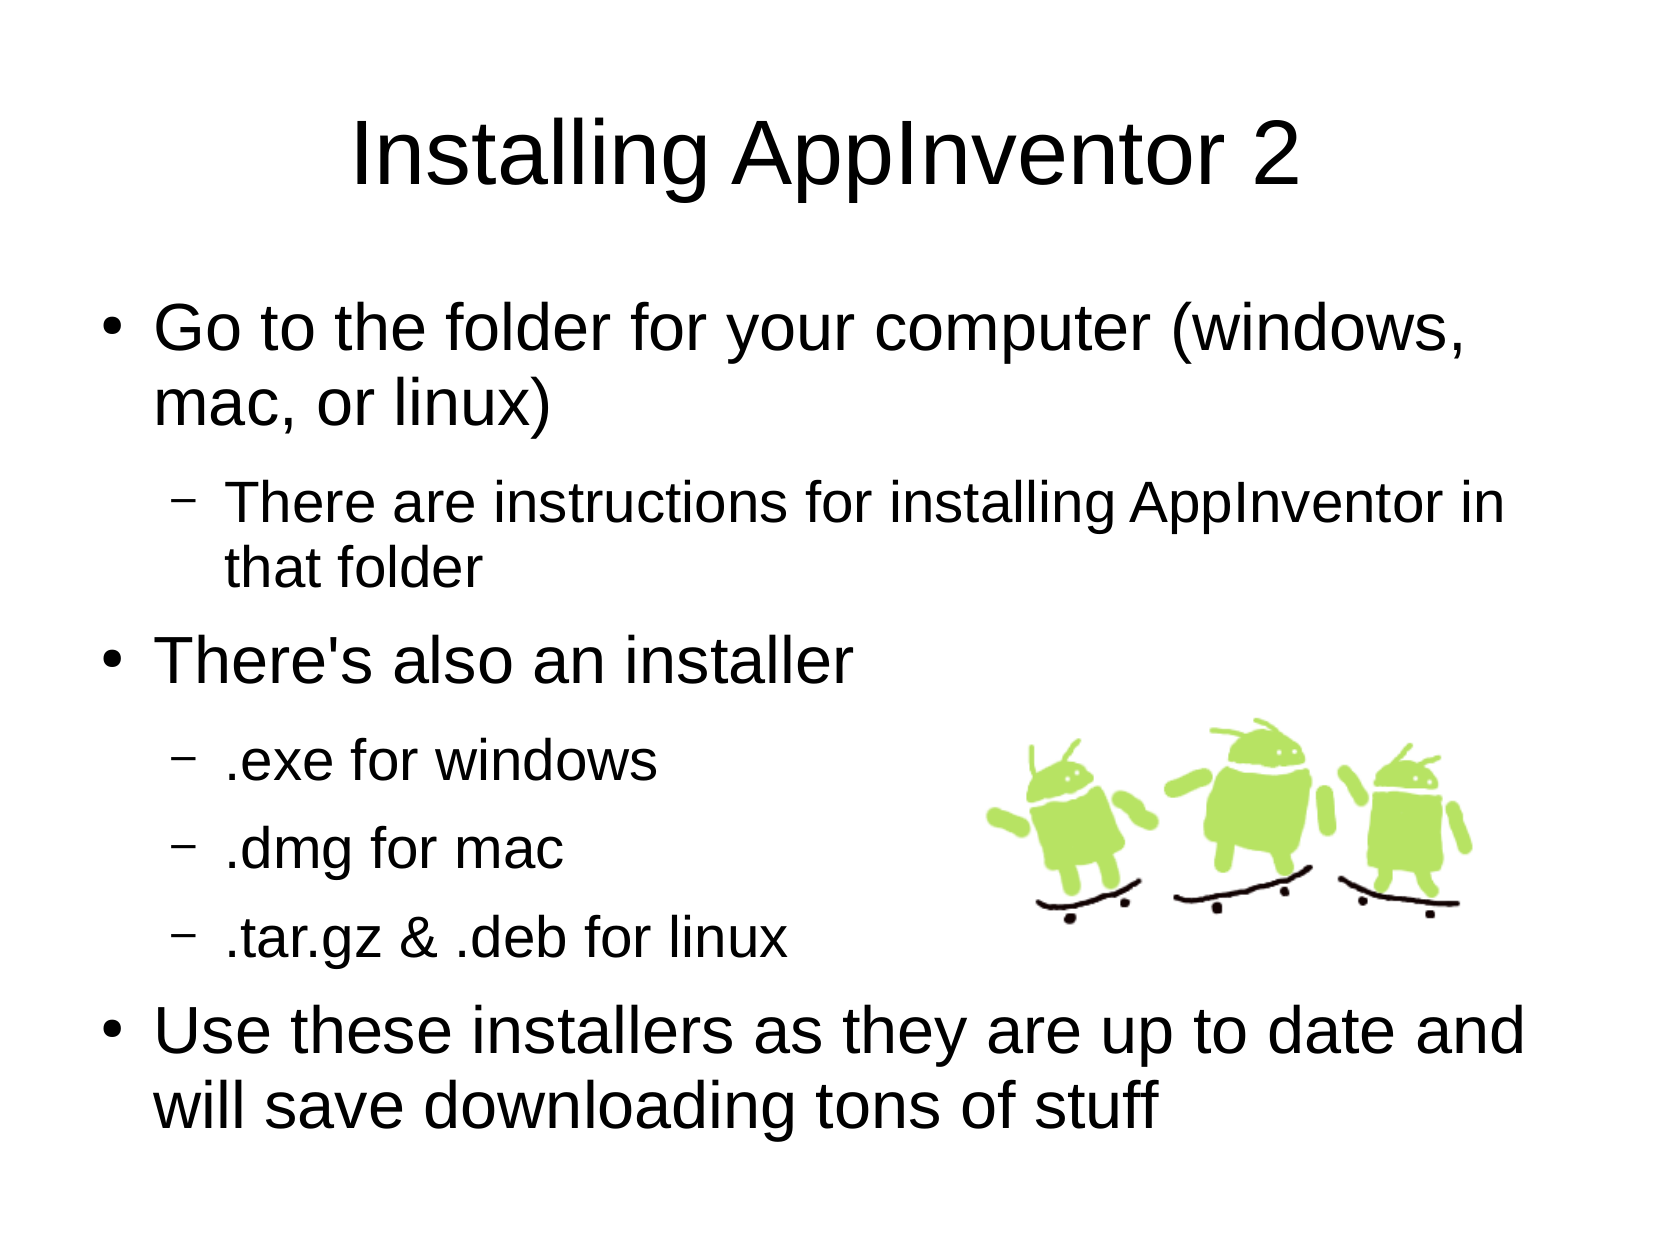

# Installing AppInventor 2
Go to the folder for your computer (windows, mac, or linux)
There are instructions for installing AppInventor in that folder
There's also an installer
.exe for windows
.dmg for mac
.tar.gz & .deb for linux
Use these installers as they are up to date and will save downloading tons of stuff